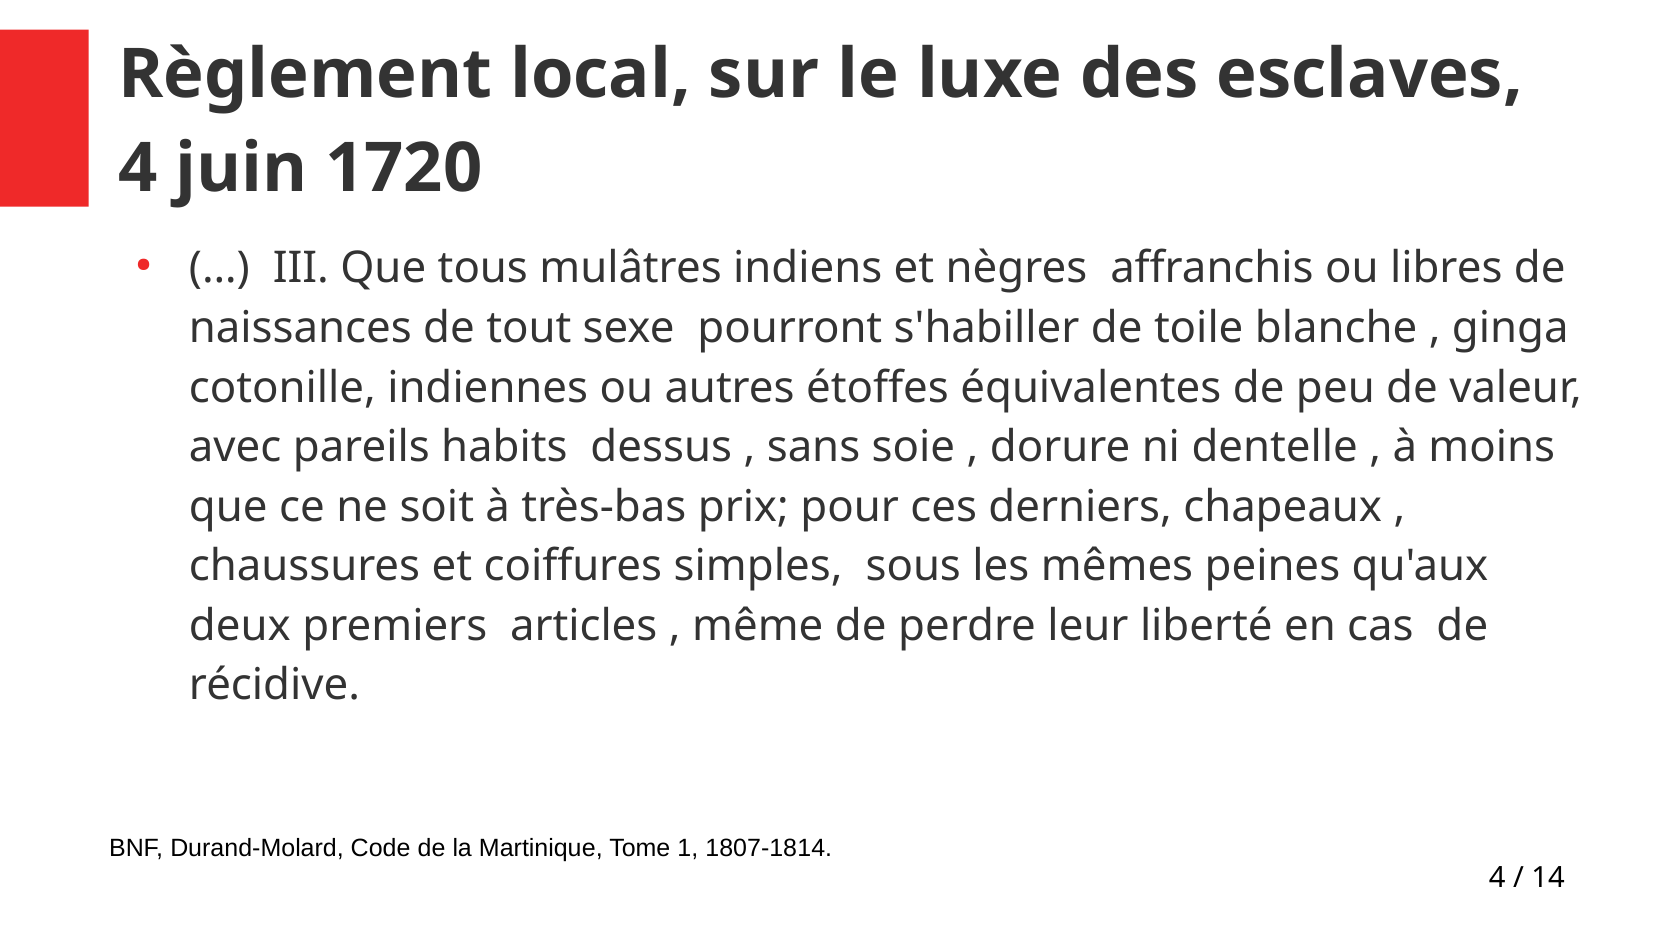

# Règlement local, sur le luxe des esclaves, 4 juin 1720
(…) III. Que tous mulâtres indiens et nègres affranchis ou libres de naissances de tout sexe pourront s'habiller de toile blanche , ginga cotonille, indiennes ou autres étoffes équivalentes de peu de valeur, avec pareils habits dessus , sans soie , dorure ni dentelle , à moins que ce ne soit à très-bas prix; pour ces derniers, chapeaux , chaussures et coiffures simples, sous les mêmes peines qu'aux deux premiers articles , même de perdre leur liberté en cas de récidive.
BNF, Durand-Molard, Code de la Martinique, Tome 1, 1807-1814.
4